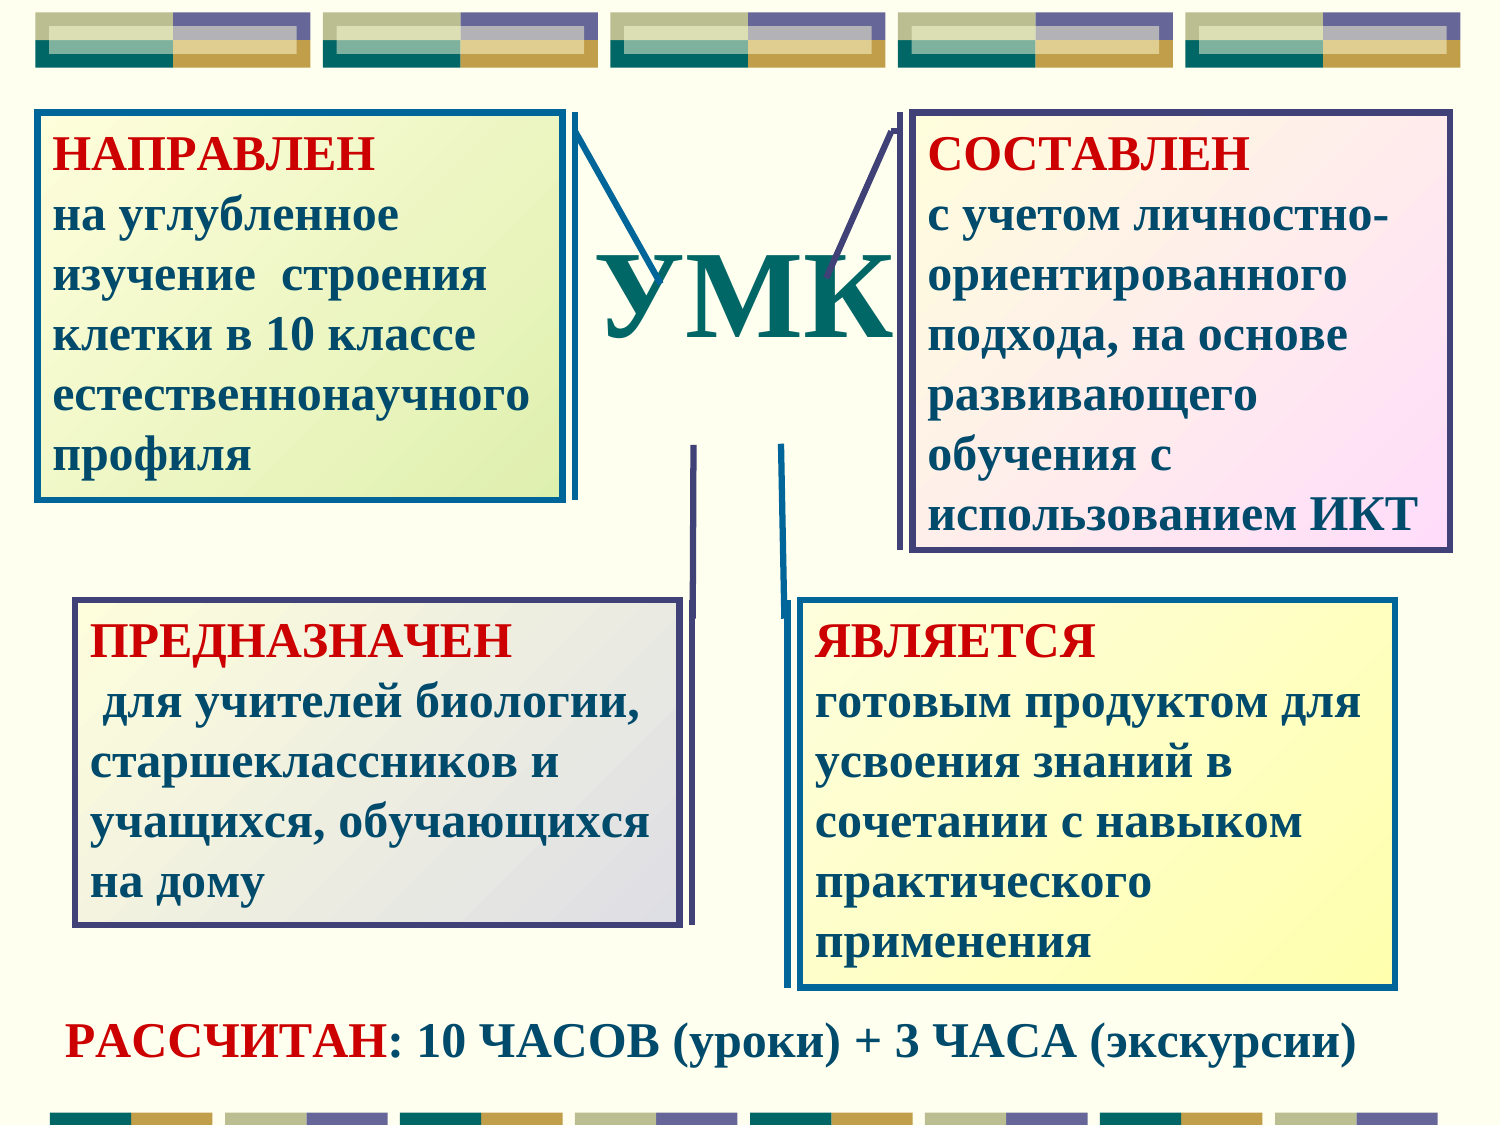

НАПРАВЛЕН
на углубленное изучение строения клетки в 10 классе естественнонаучного профиля
СОСТАВЛЕН
с учетом личностно-ориентированного подхода, на основе развивающего обучения с использованием ИКТ
УМК
ПРЕДНАЗНАЧЕН
 для учителей биологии, старшеклассников и учащихся, обучающихся на дому
ЯВЛЯЕТСЯ
готовым продуктом для усвоения знаний в сочетании с навыком практического применения
РАССЧИТАН: 10 ЧАСОВ (уроки) + 3 ЧАСА (экскурсии)